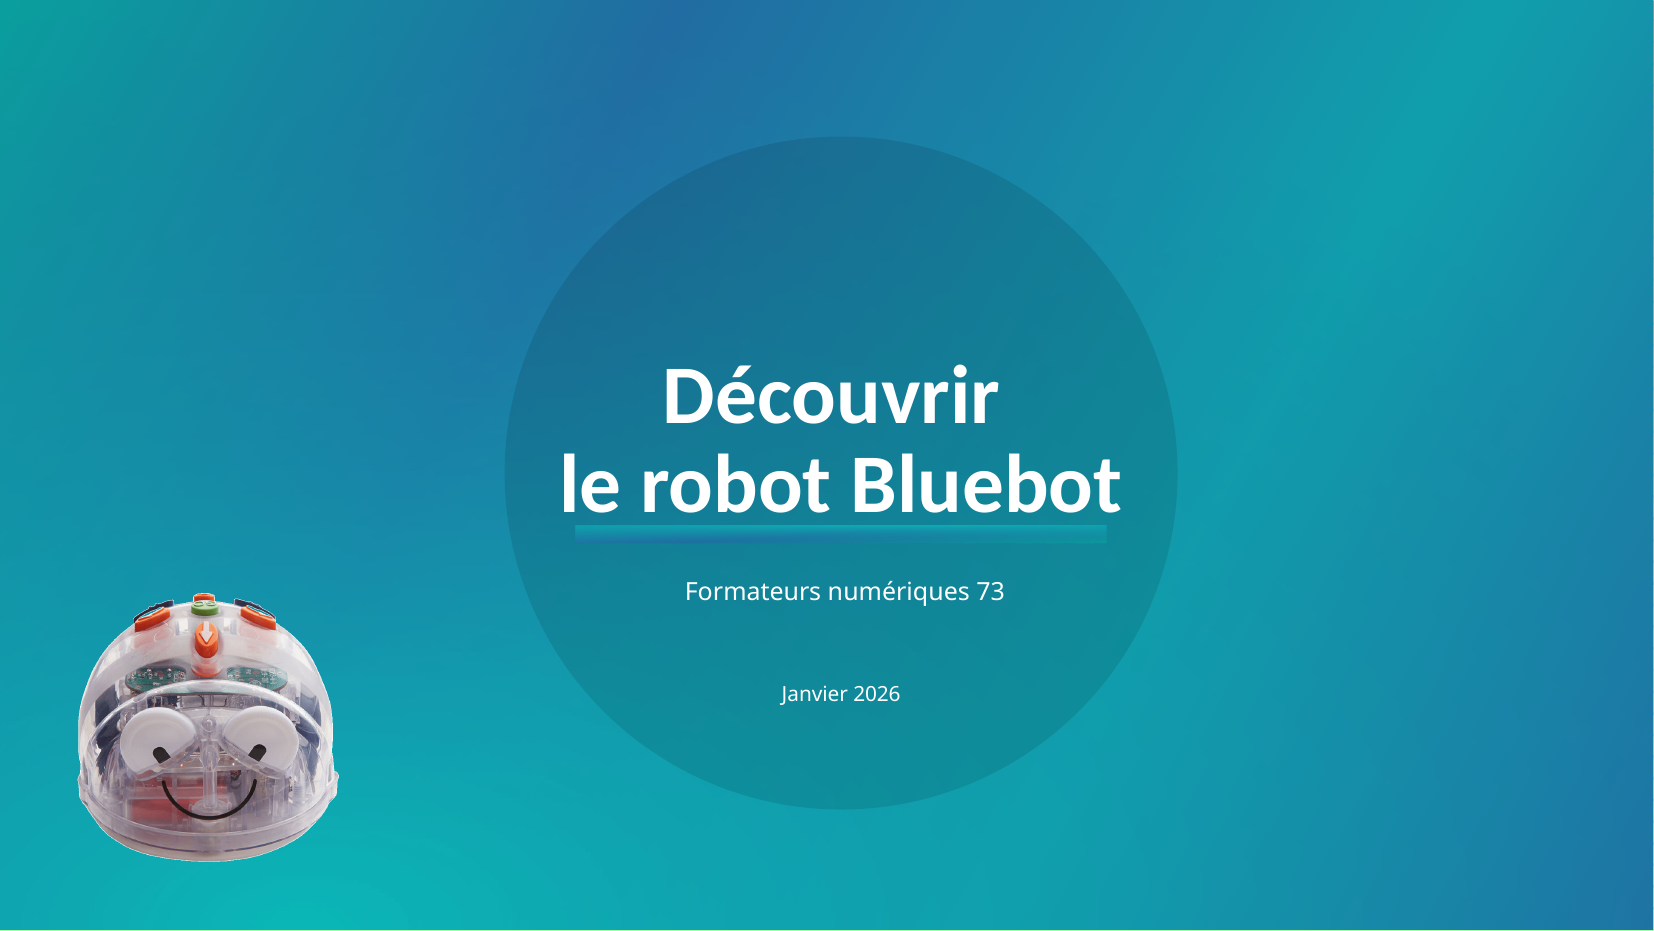

# Découvrir le robot Bluebot
Formateurs numériques 73
Janvier 2026